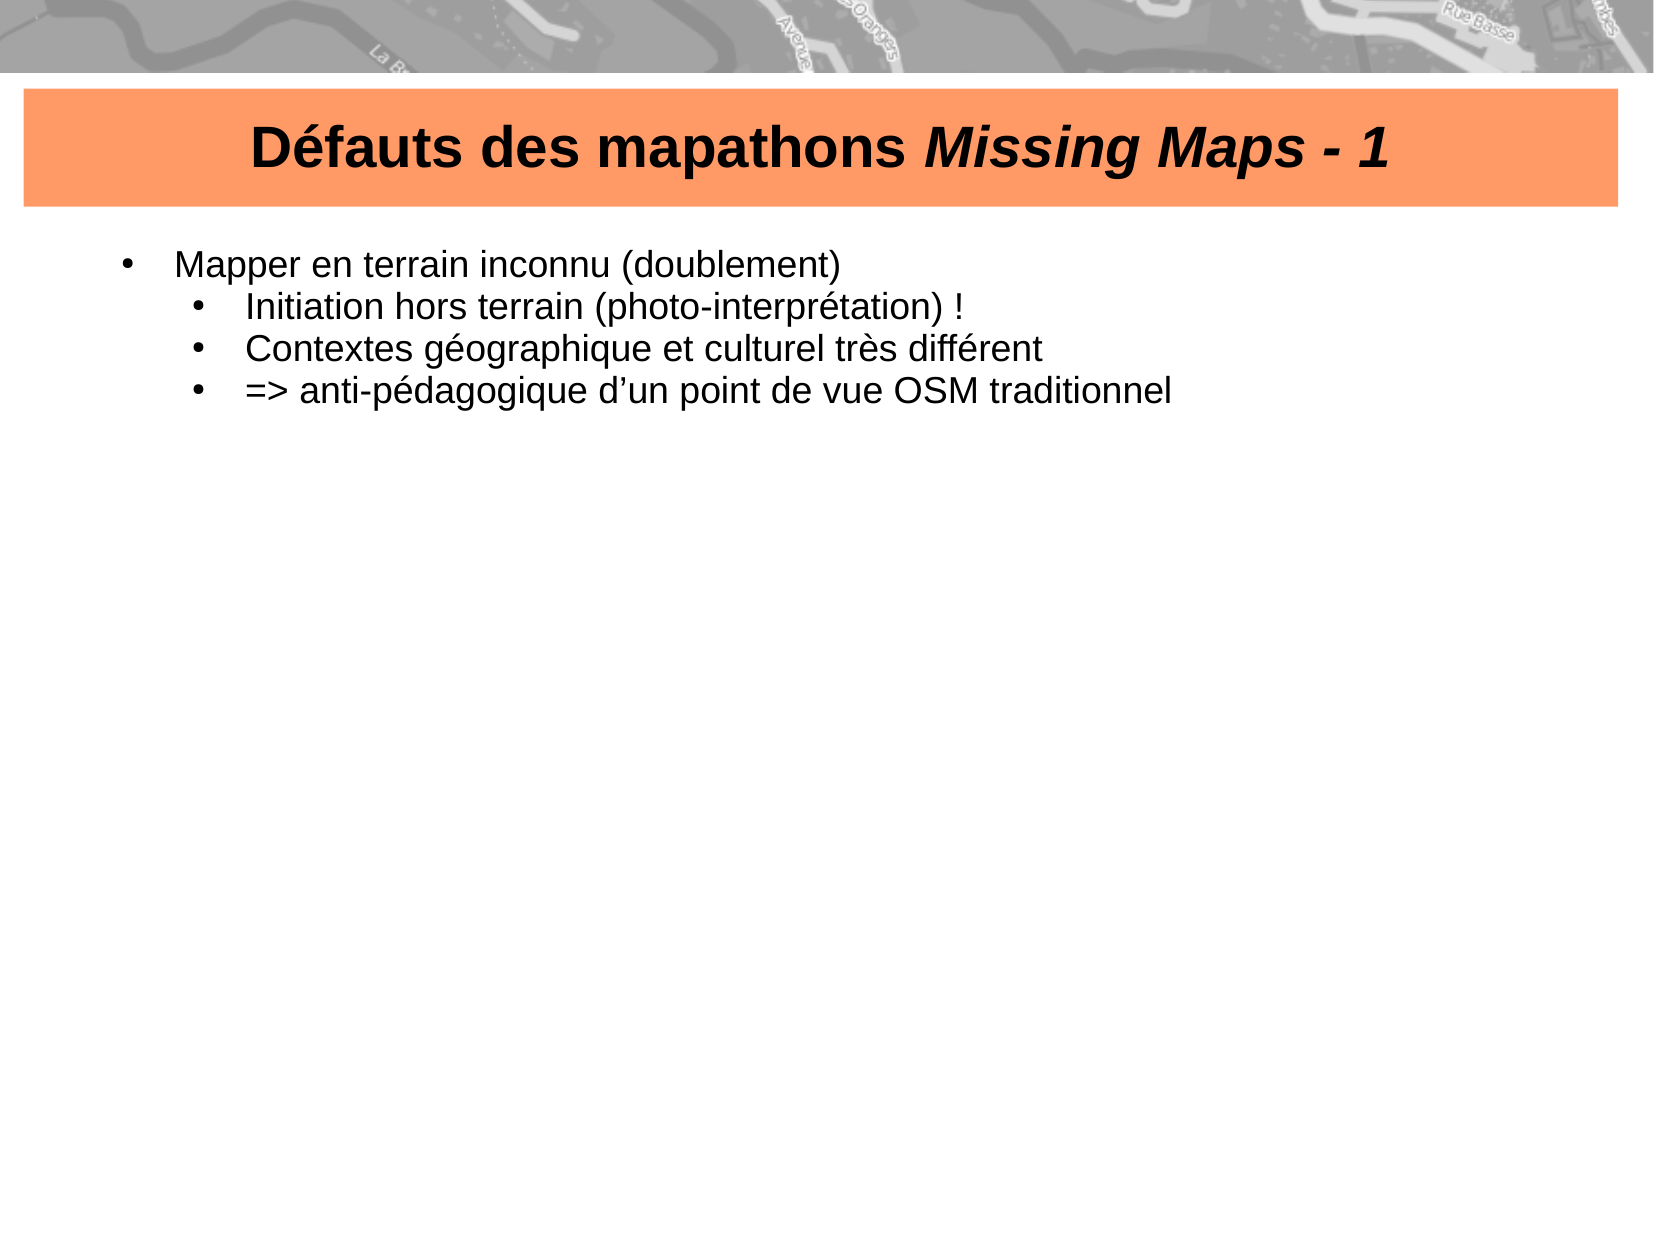

| | | | |
| --- | --- | --- | --- |
Défauts des mapathons Missing Maps - 1
Mapper en terrain inconnu (doublement)
Initiation hors terrain (photo-interprétation) !
Contextes géographique et culturel très différent
=> anti-pédagogique d’un point de vue OSM traditionnel